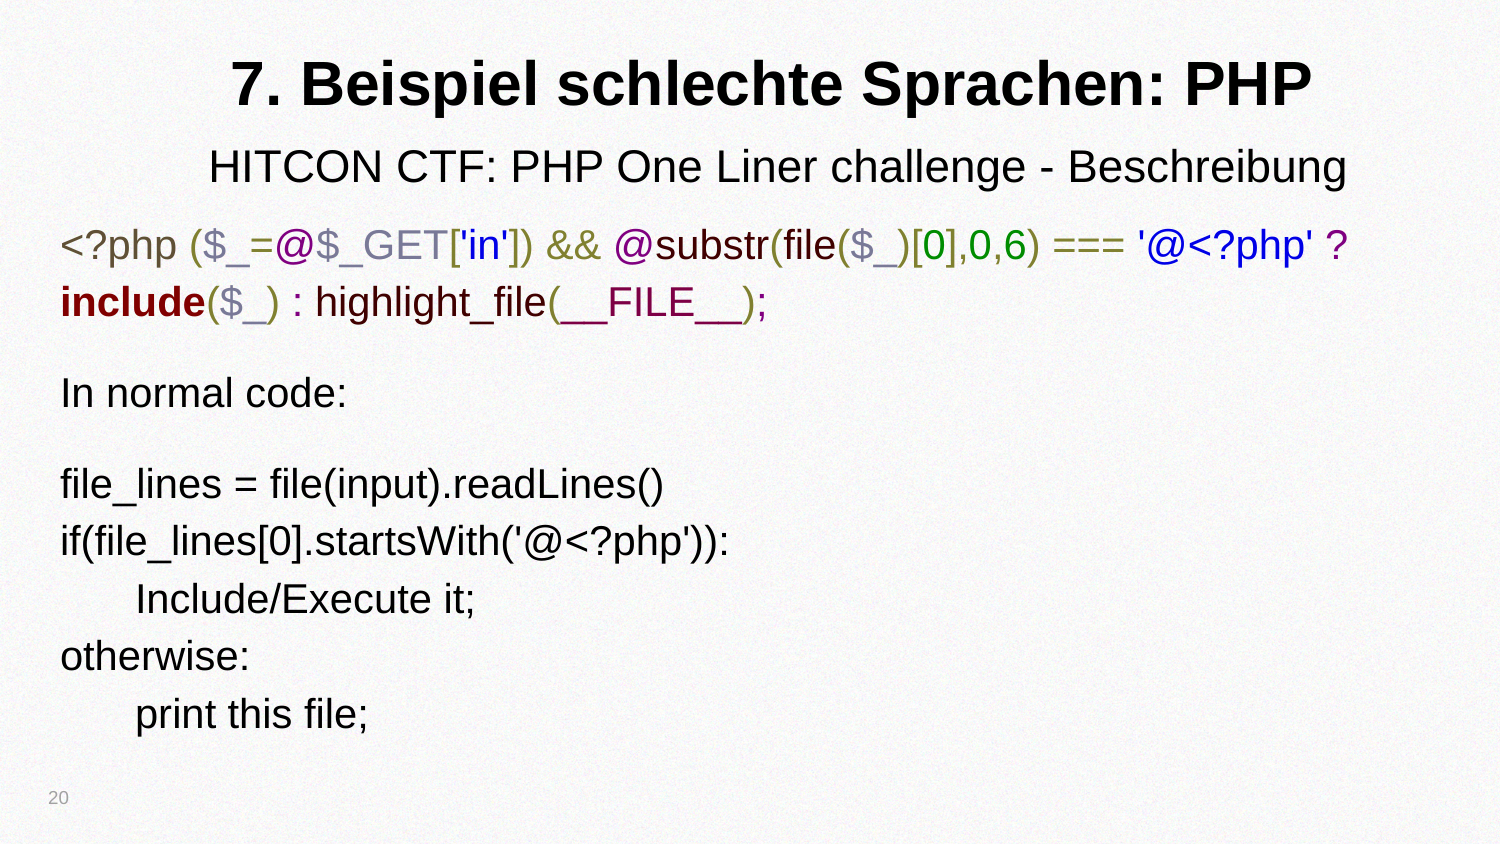

7. Beispiel schlechte Sprachen: PHP
HITCON CTF: PHP One Liner challenge - Beschreibung
# <?php ($_=@$_GET['in']) && @substr(file($_)[0],0,6) === '@<?php' ? include($_) : highlight_file(__FILE__);
In normal code:
file_lines = file(input).readLines()
if(file_lines[0].startsWith('@<?php')):
	Include/Execute it;
otherwise:
	print this file;